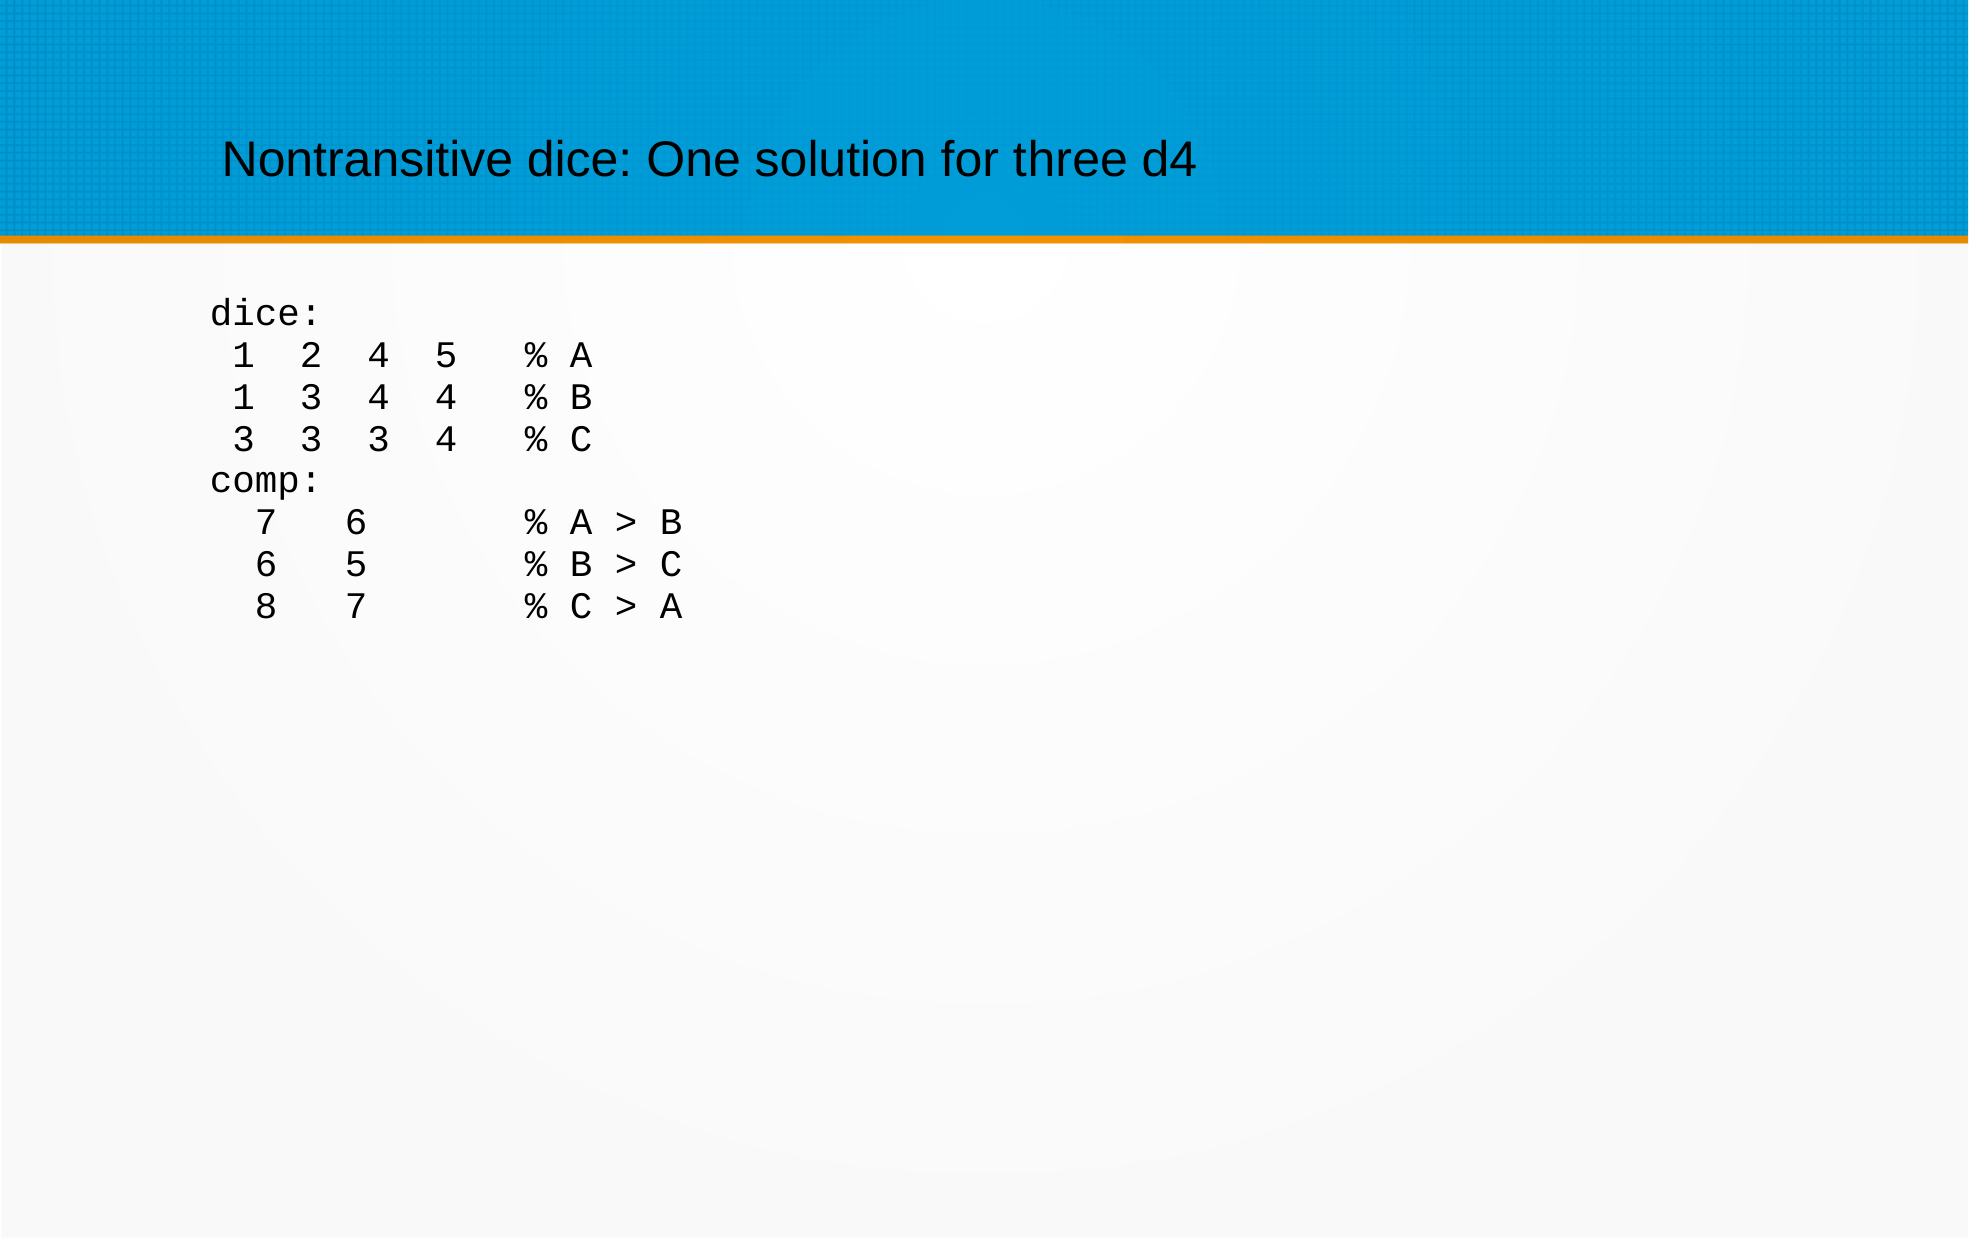

Nontransitive dice: One solution for three d4
dice:
 1 2 4 5 % A
 1 3 4 4 % B
 3 3 3 4 % C
comp:
 7 6 % A > B
 6 5 % B > C
 8 7 % C > A